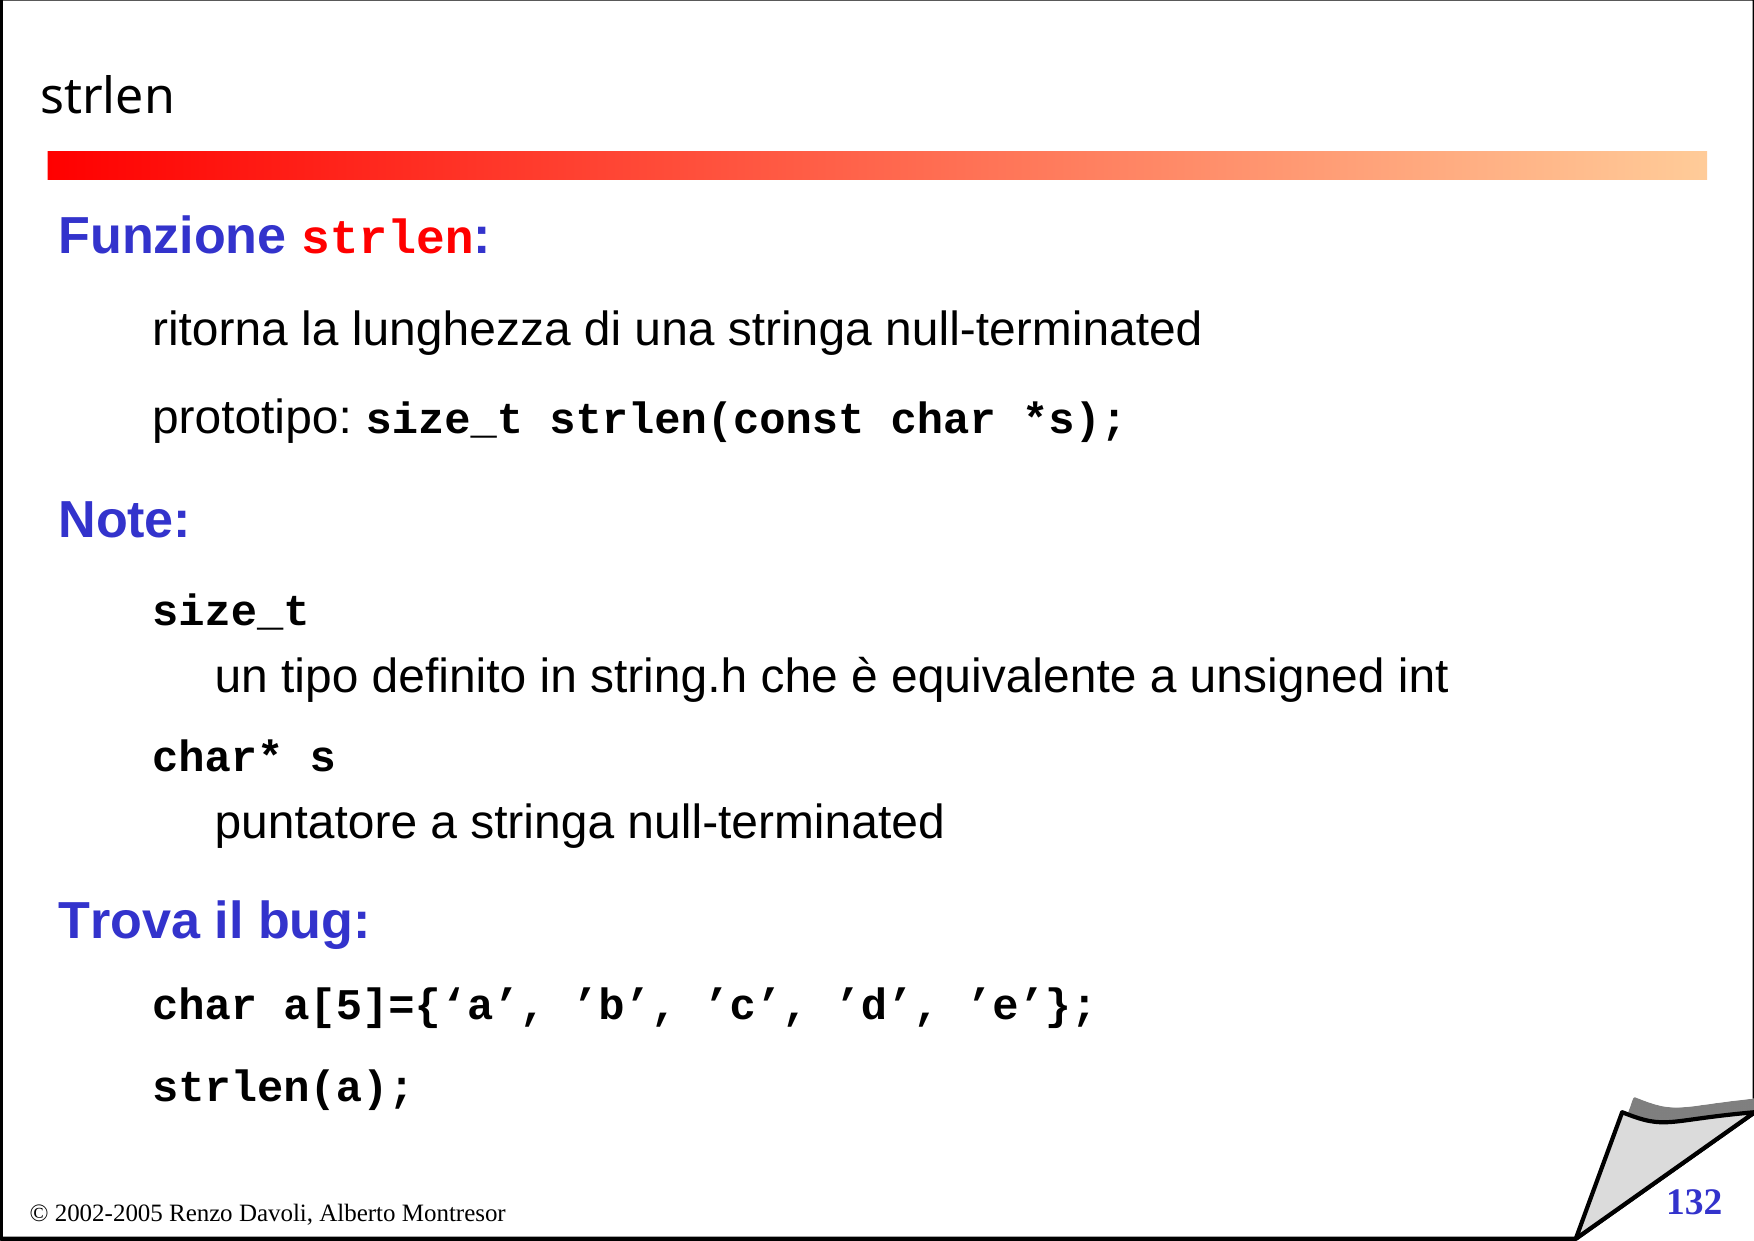

# strlen
Funzione strlen:
ritorna la lunghezza di una stringa null-terminated
prototipo: size_t strlen(const char *s);
Note:
size_t
un tipo definito in string.h che è equivalente a unsigned int
char* s
puntatore a stringa null-terminated
Trova il bug:
char a[5]={‘a’, ’b’, ’c’, ’d’, ’e’};
strlen(a);